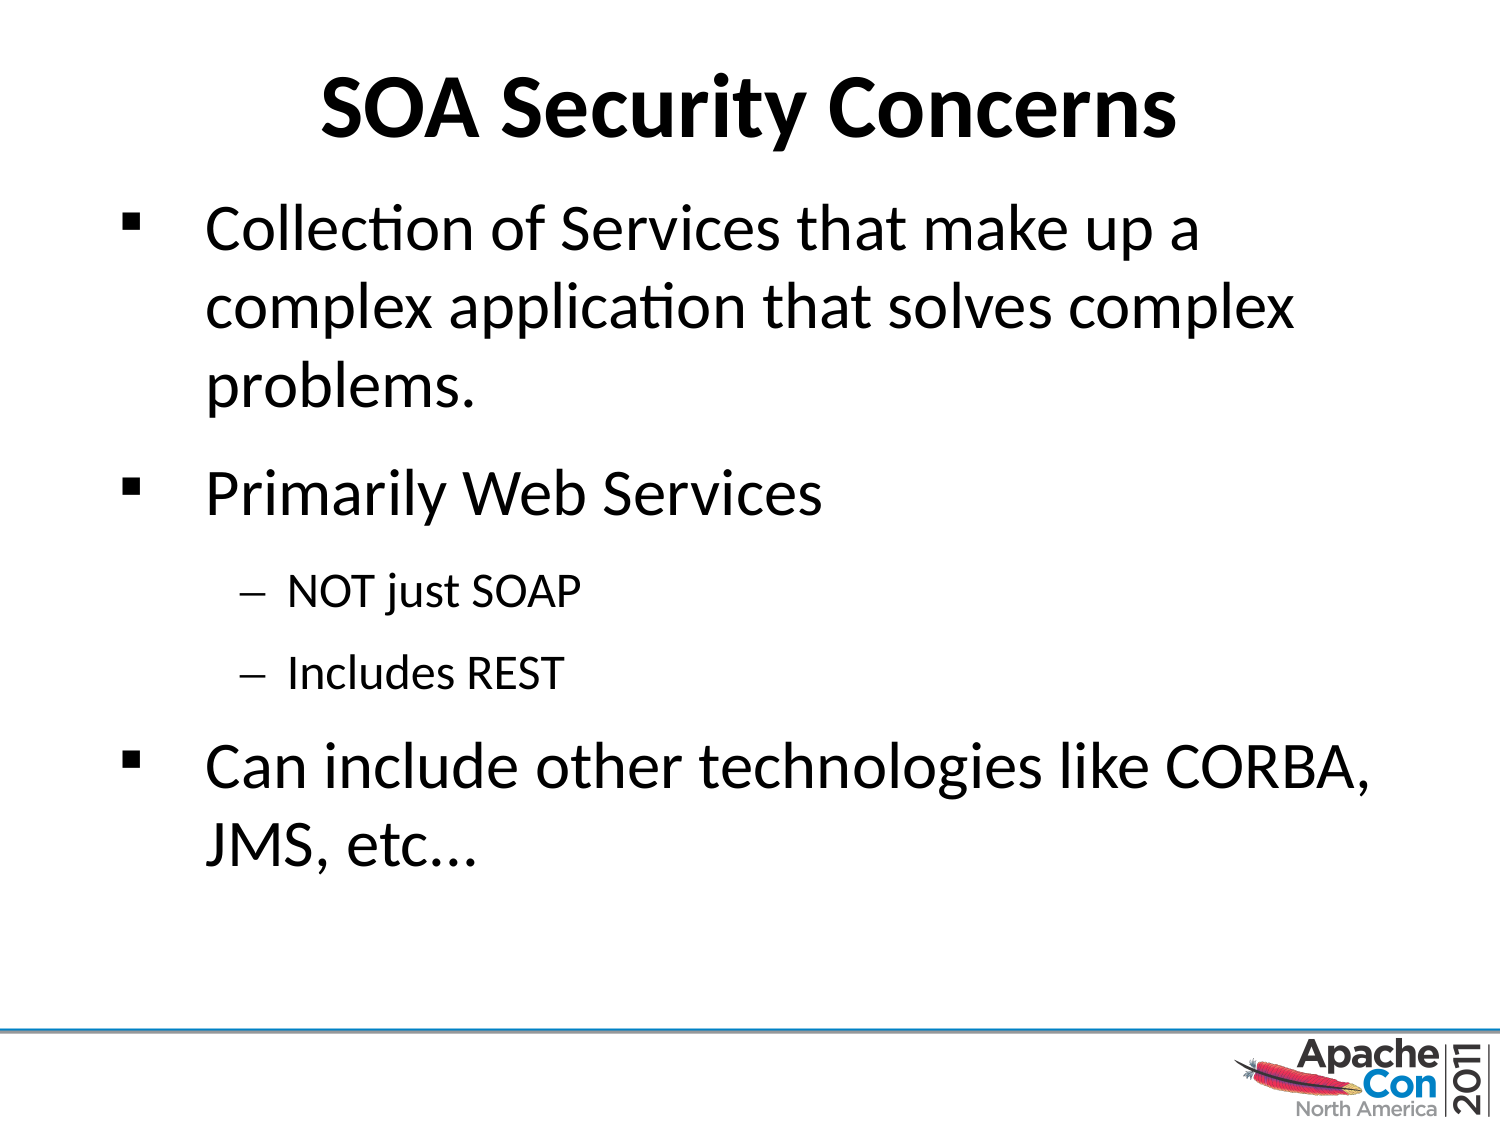

# SOA Security Concerns
Collection of Services that make up a complex application that solves complex problems.
Primarily Web Services
NOT just SOAP
Includes REST
Can include other technologies like CORBA, JMS, etc...